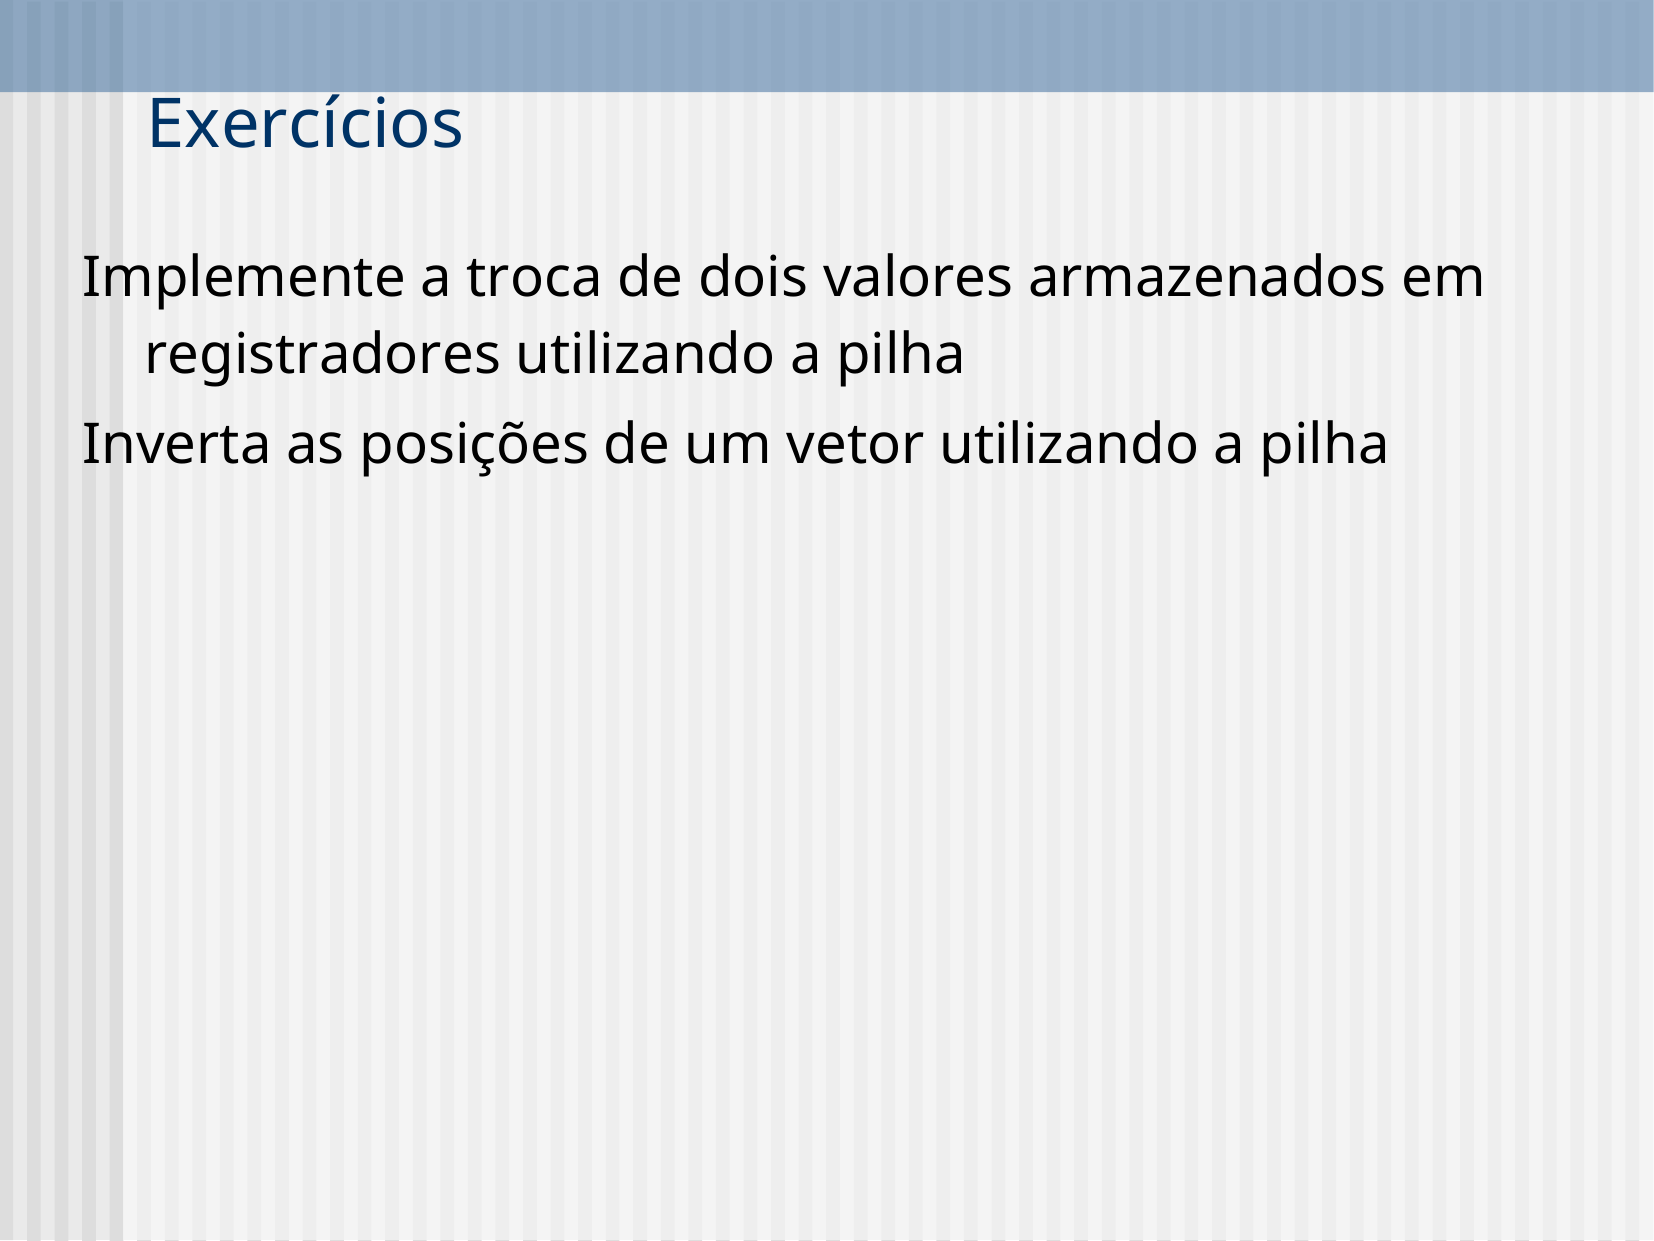

# Exercícios
Implemente a troca de dois valores armazenados em registradores utilizando a pilha
Inverta as posições de um vetor utilizando a pilha